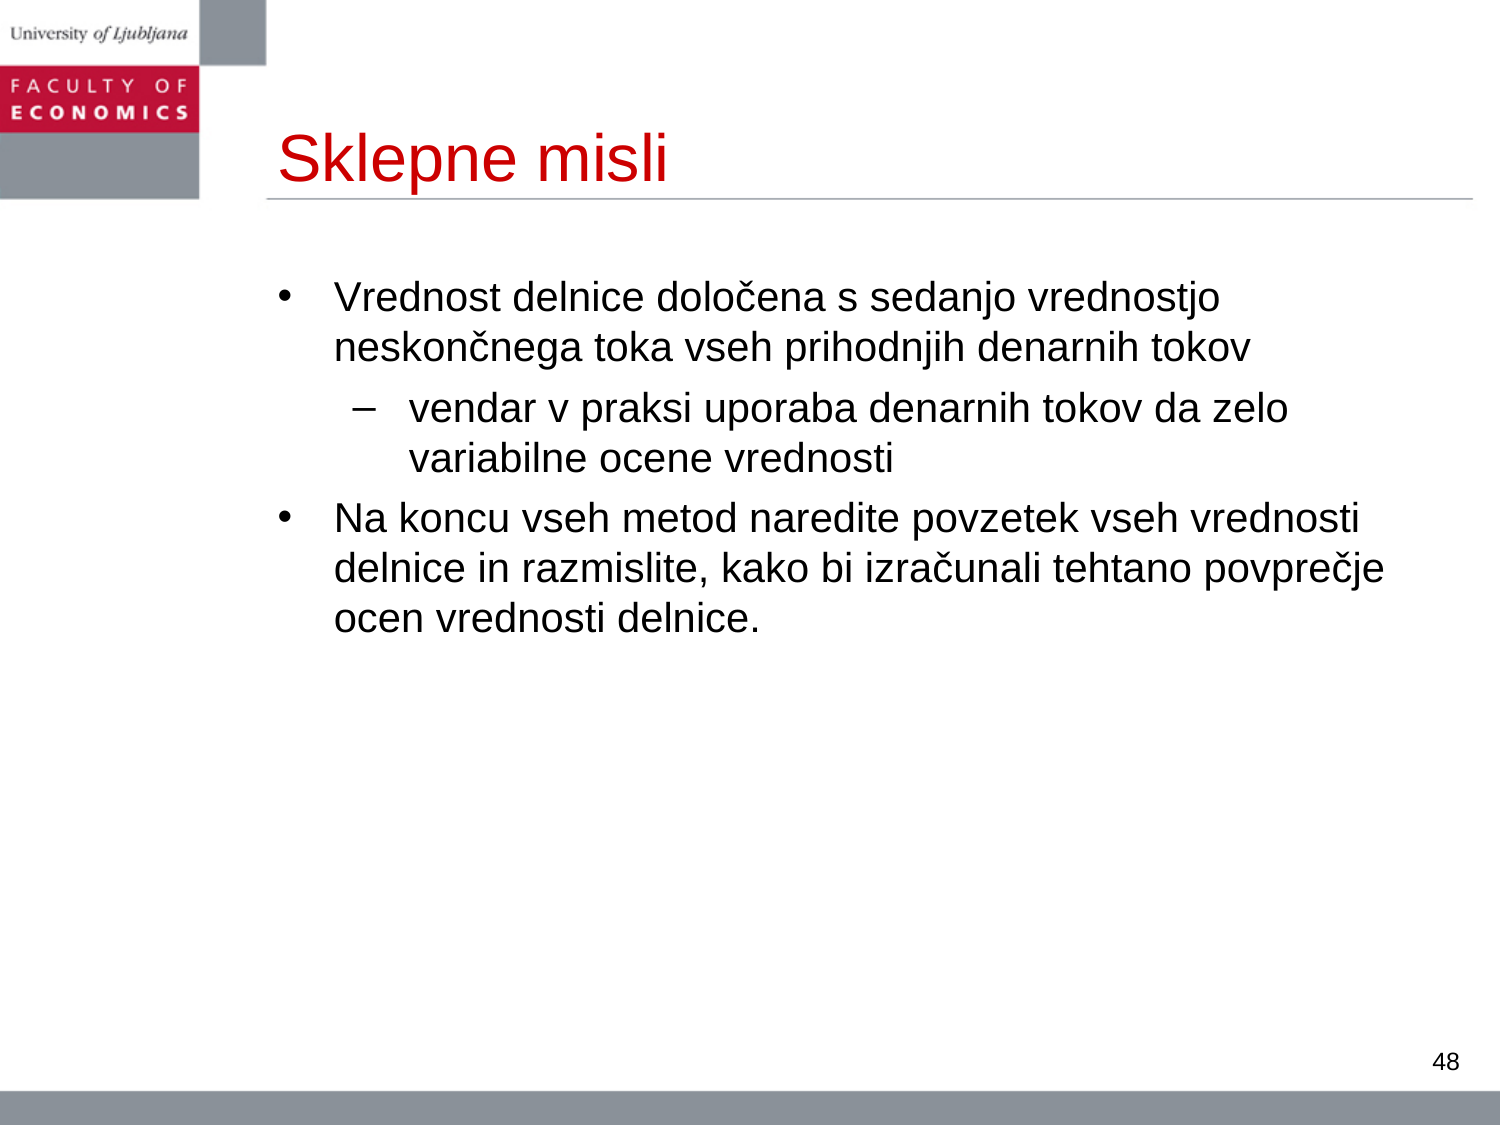

# Sklepne misli
Vrednost delnice določena s sedanjo vrednostjo neskončnega toka vseh prihodnjih denarnih tokov
vendar v praksi uporaba denarnih tokov da zelo variabilne ocene vrednosti
Na koncu vseh metod naredite povzetek vseh vrednosti delnice in razmislite, kako bi izračunali tehtano povprečje ocen vrednosti delnice.